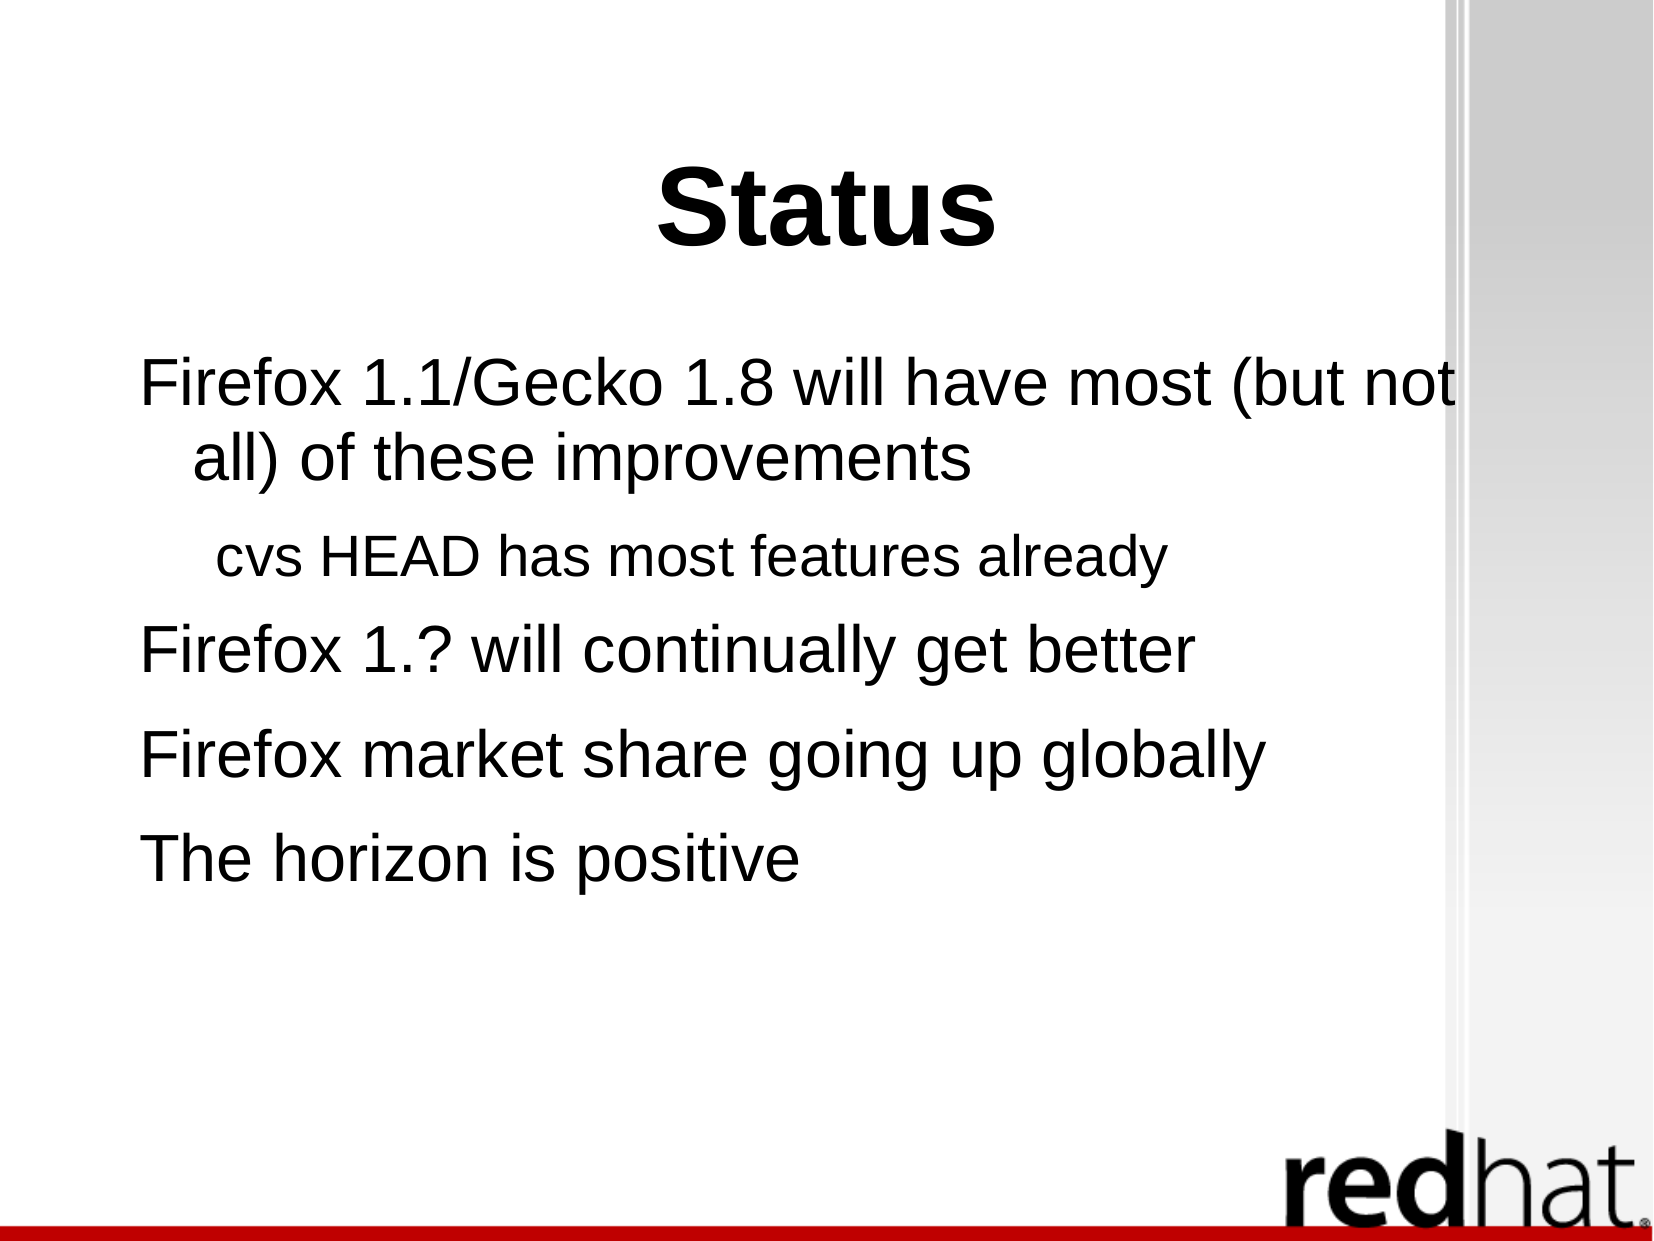

# Status
Firefox 1.1/Gecko 1.8 will have most (but not all) of these improvements
cvs HEAD has most features already
Firefox 1.? will continually get better
Firefox market share going up globally
The horizon is positive